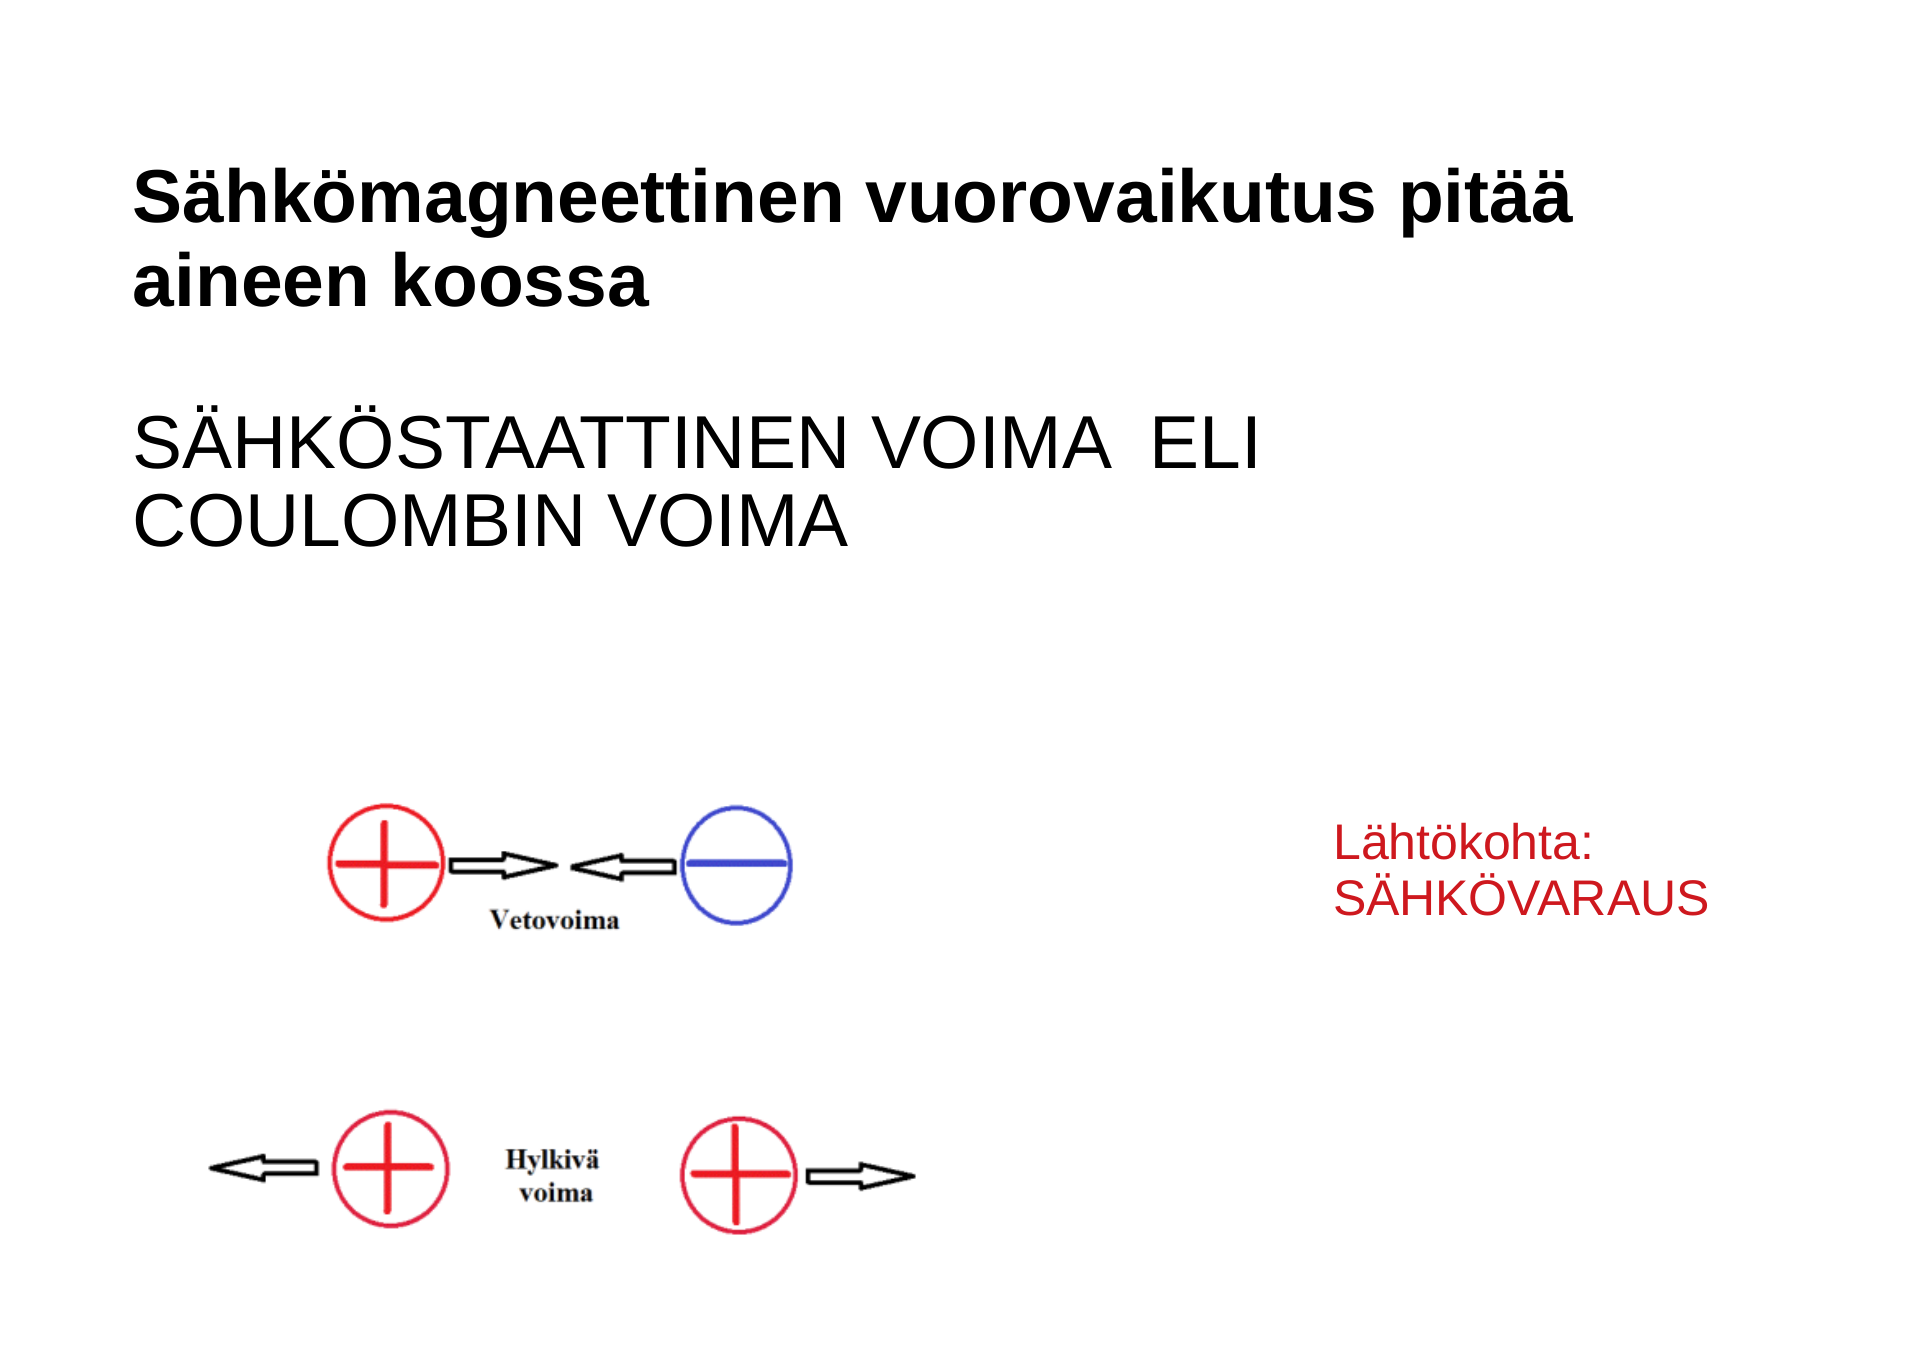

Sähkömagneettinen vuorovaikutus pitää aineen koossa
SÄHKÖSTAATTINEN VOIMA ELI COULOMBIN VOIMA
Lähtökohta:
SÄHKÖVARAUS